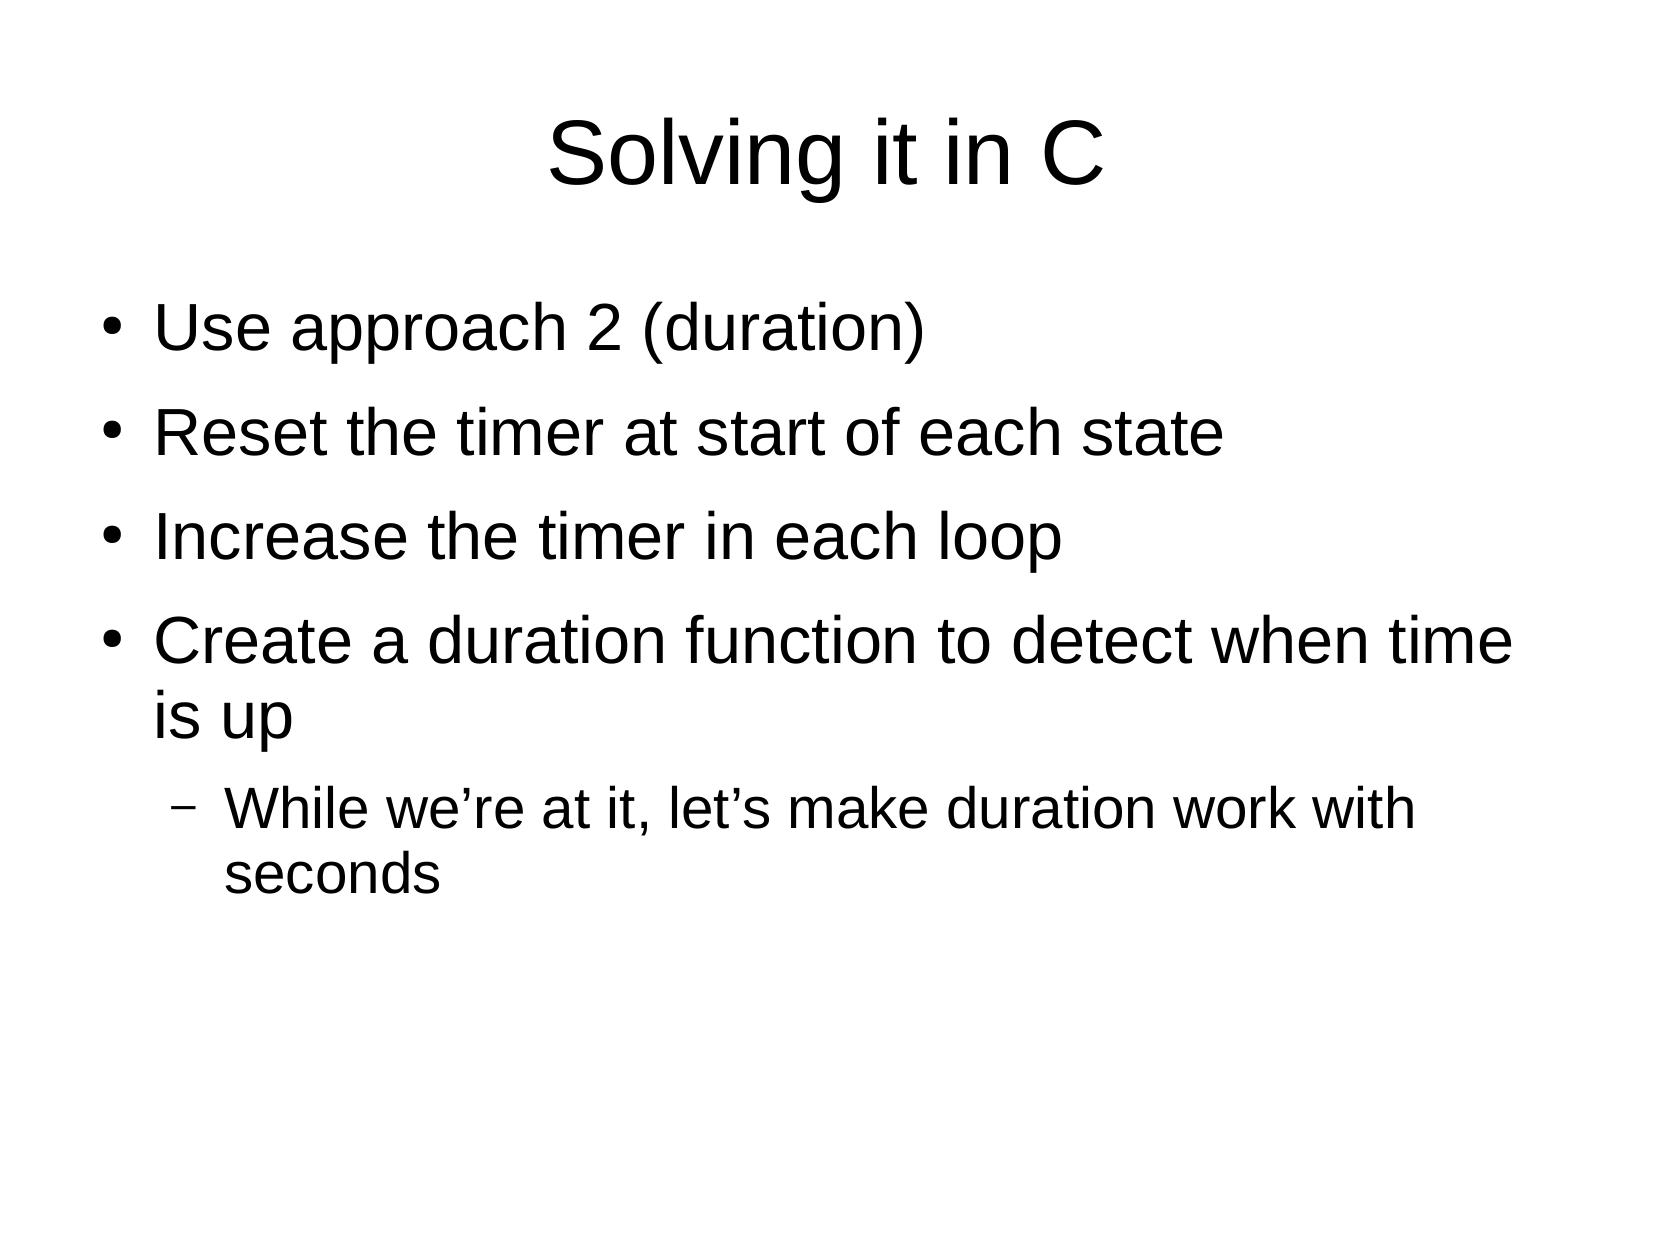

# Solving it in C
Use approach 2 (duration)
Reset the timer at start of each state
Increase the timer in each loop
Create a duration function to detect when time is up
While we’re at it, let’s make duration work with seconds